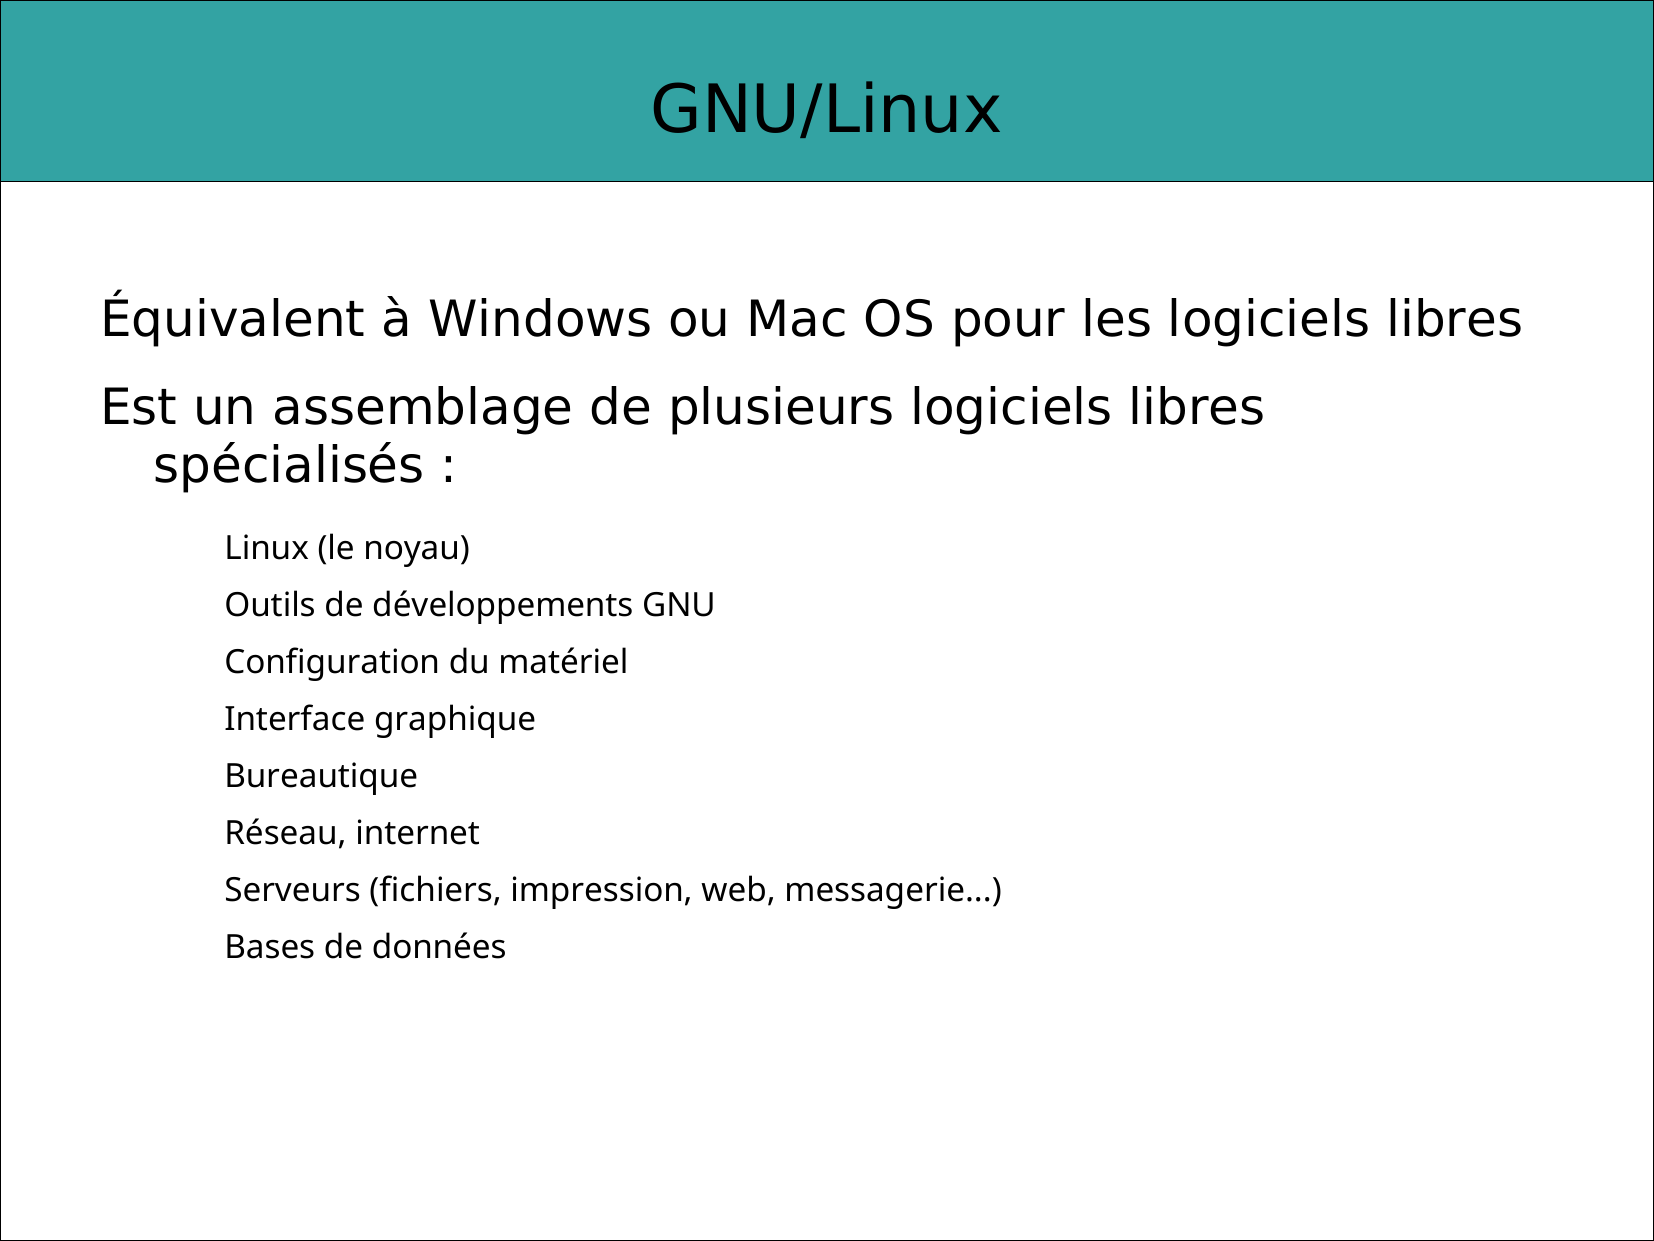

# GNU/Linux
Équivalent à Windows ou Mac OS pour les logiciels libres
Est un assemblage de plusieurs logiciels libres spécialisés :
Linux (le noyau)
Outils de développements GNU
Configuration du matériel
Interface graphique
Bureautique
Réseau, internet
Serveurs (fichiers, impression, web, messagerie...)
Bases de données